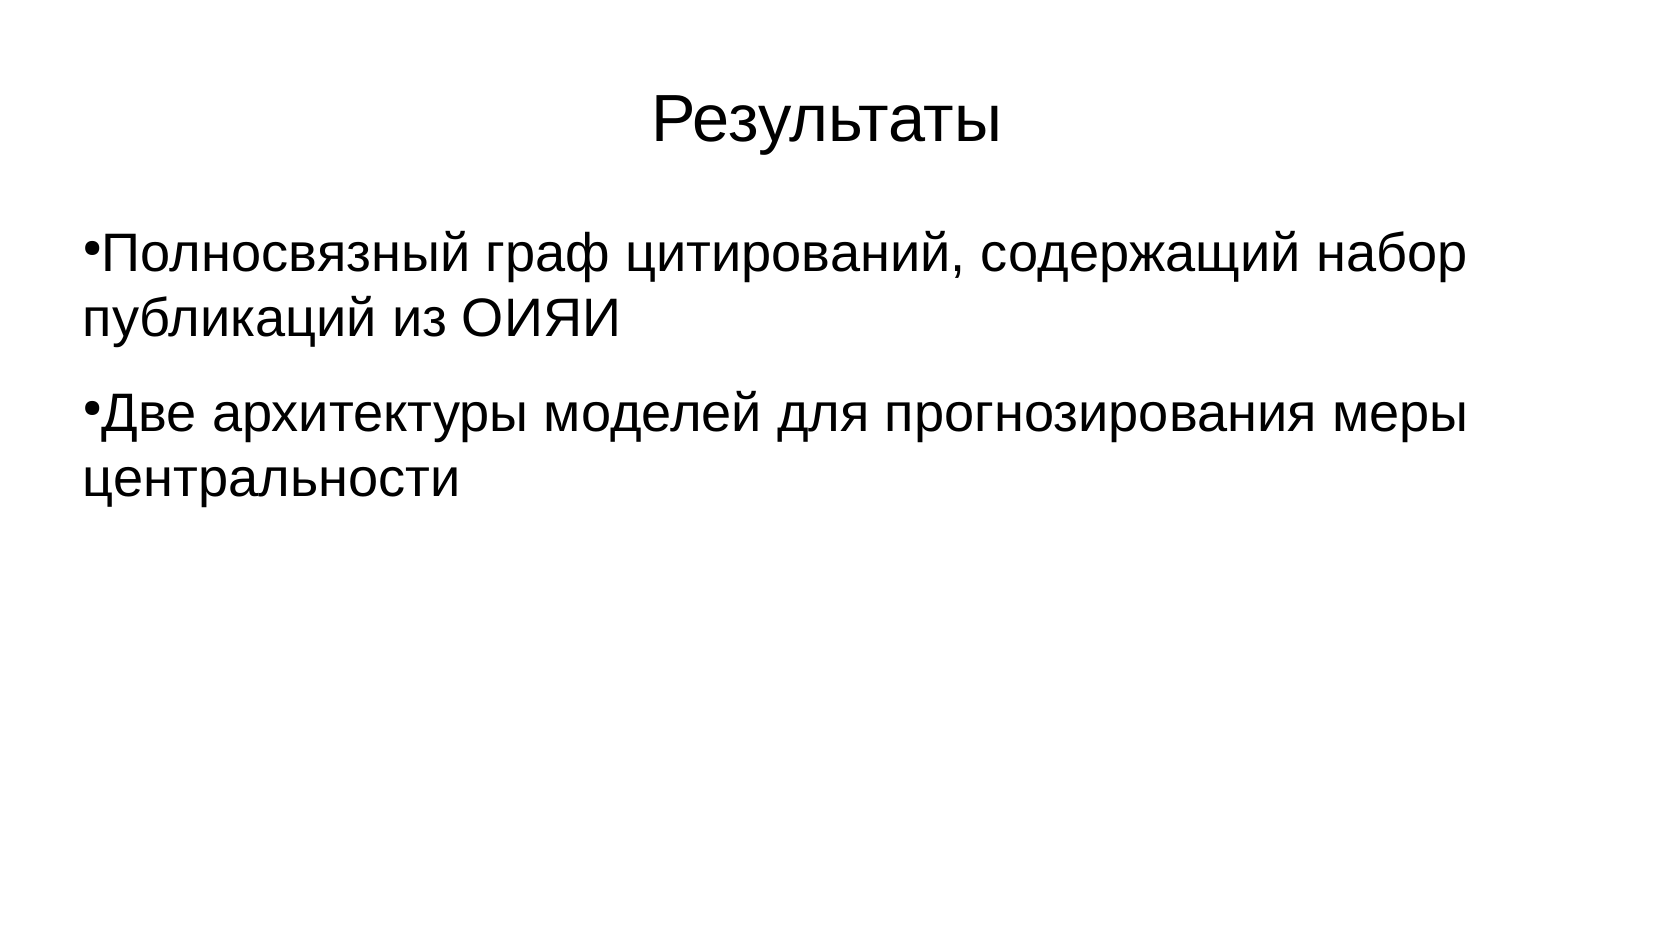

# Результаты
Полносвязный граф цитирований, содержащий набор публикаций из ОИЯИ
Две архитектуры моделей для прогнозирования меры центральности